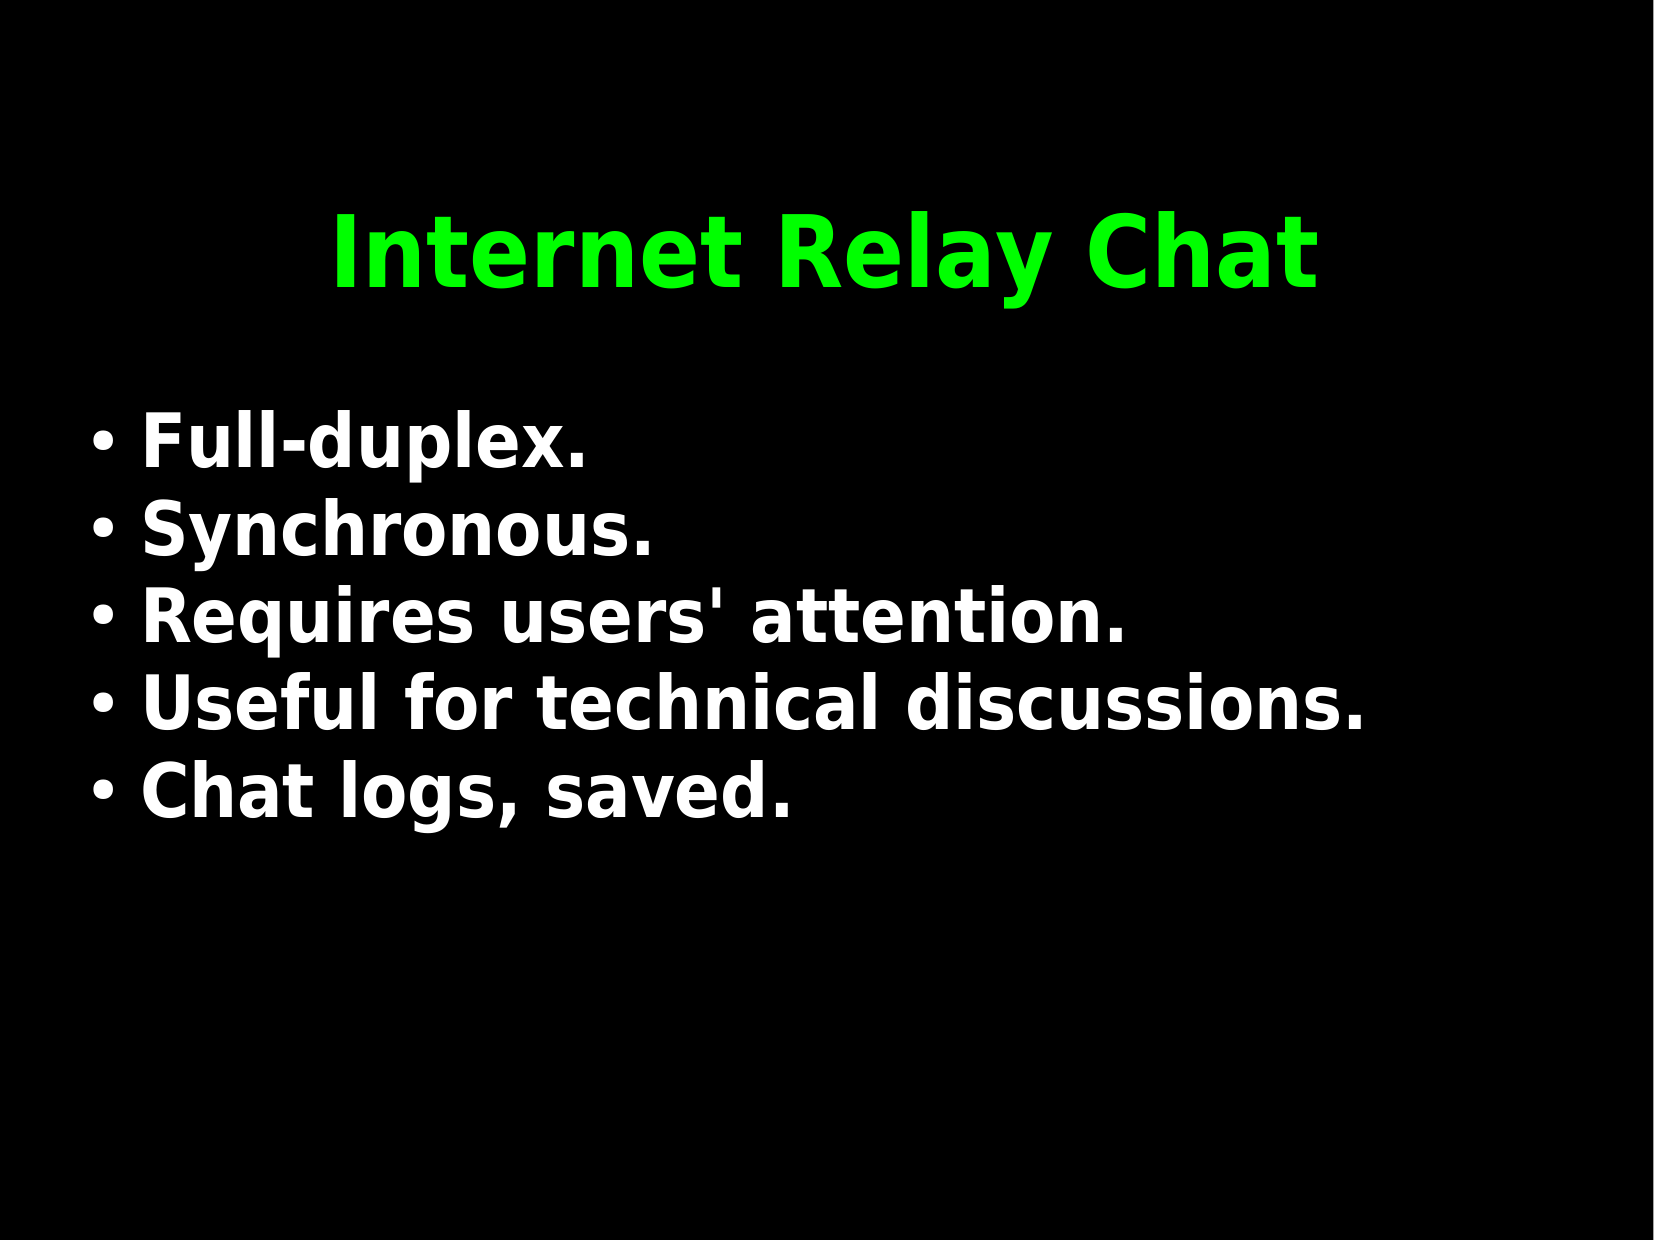

Internet Relay Chat
 Full-duplex.
 Synchronous.
 Requires users' attention.
 Useful for technical discussions.
 Chat logs, saved.